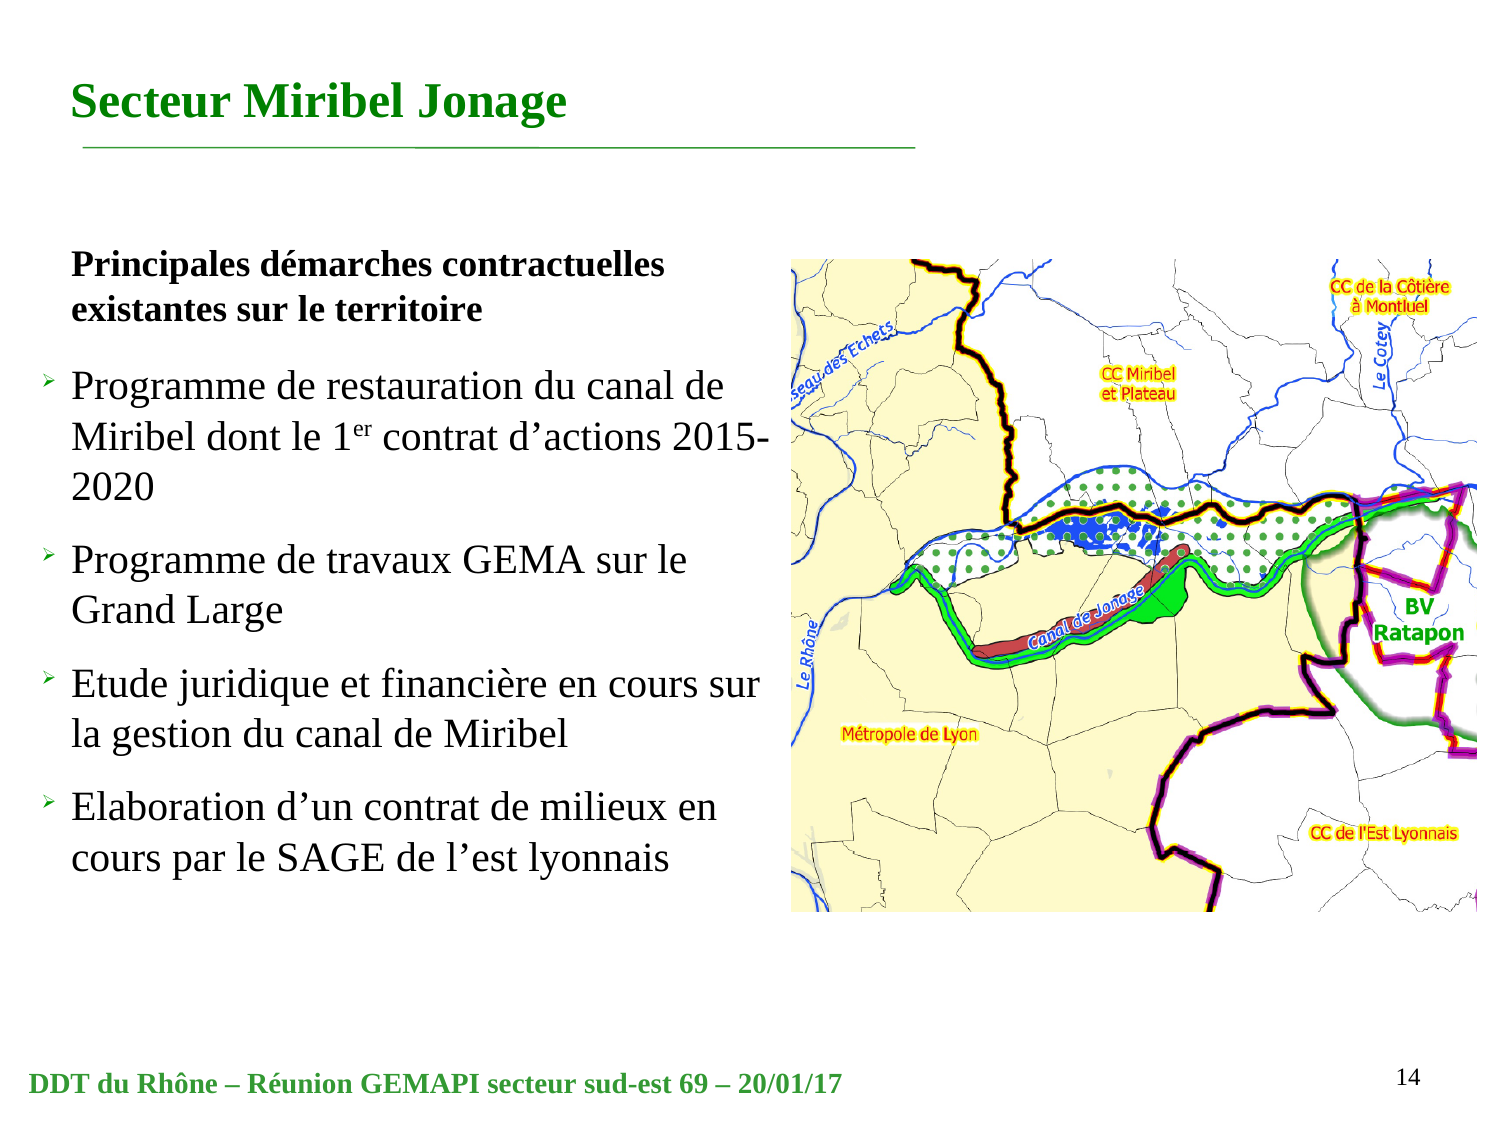

# Secteur Miribel Jonage
Principales démarches contractuelles existantes sur le territoire
Programme de restauration du canal de Miribel dont le 1er contrat d’actions 2015-2020
Programme de travaux GEMA sur le Grand Large
Etude juridique et financière en cours sur la gestion du canal de Miribel
Elaboration d’un contrat de milieux en cours par le SAGE de l’est lyonnais
14